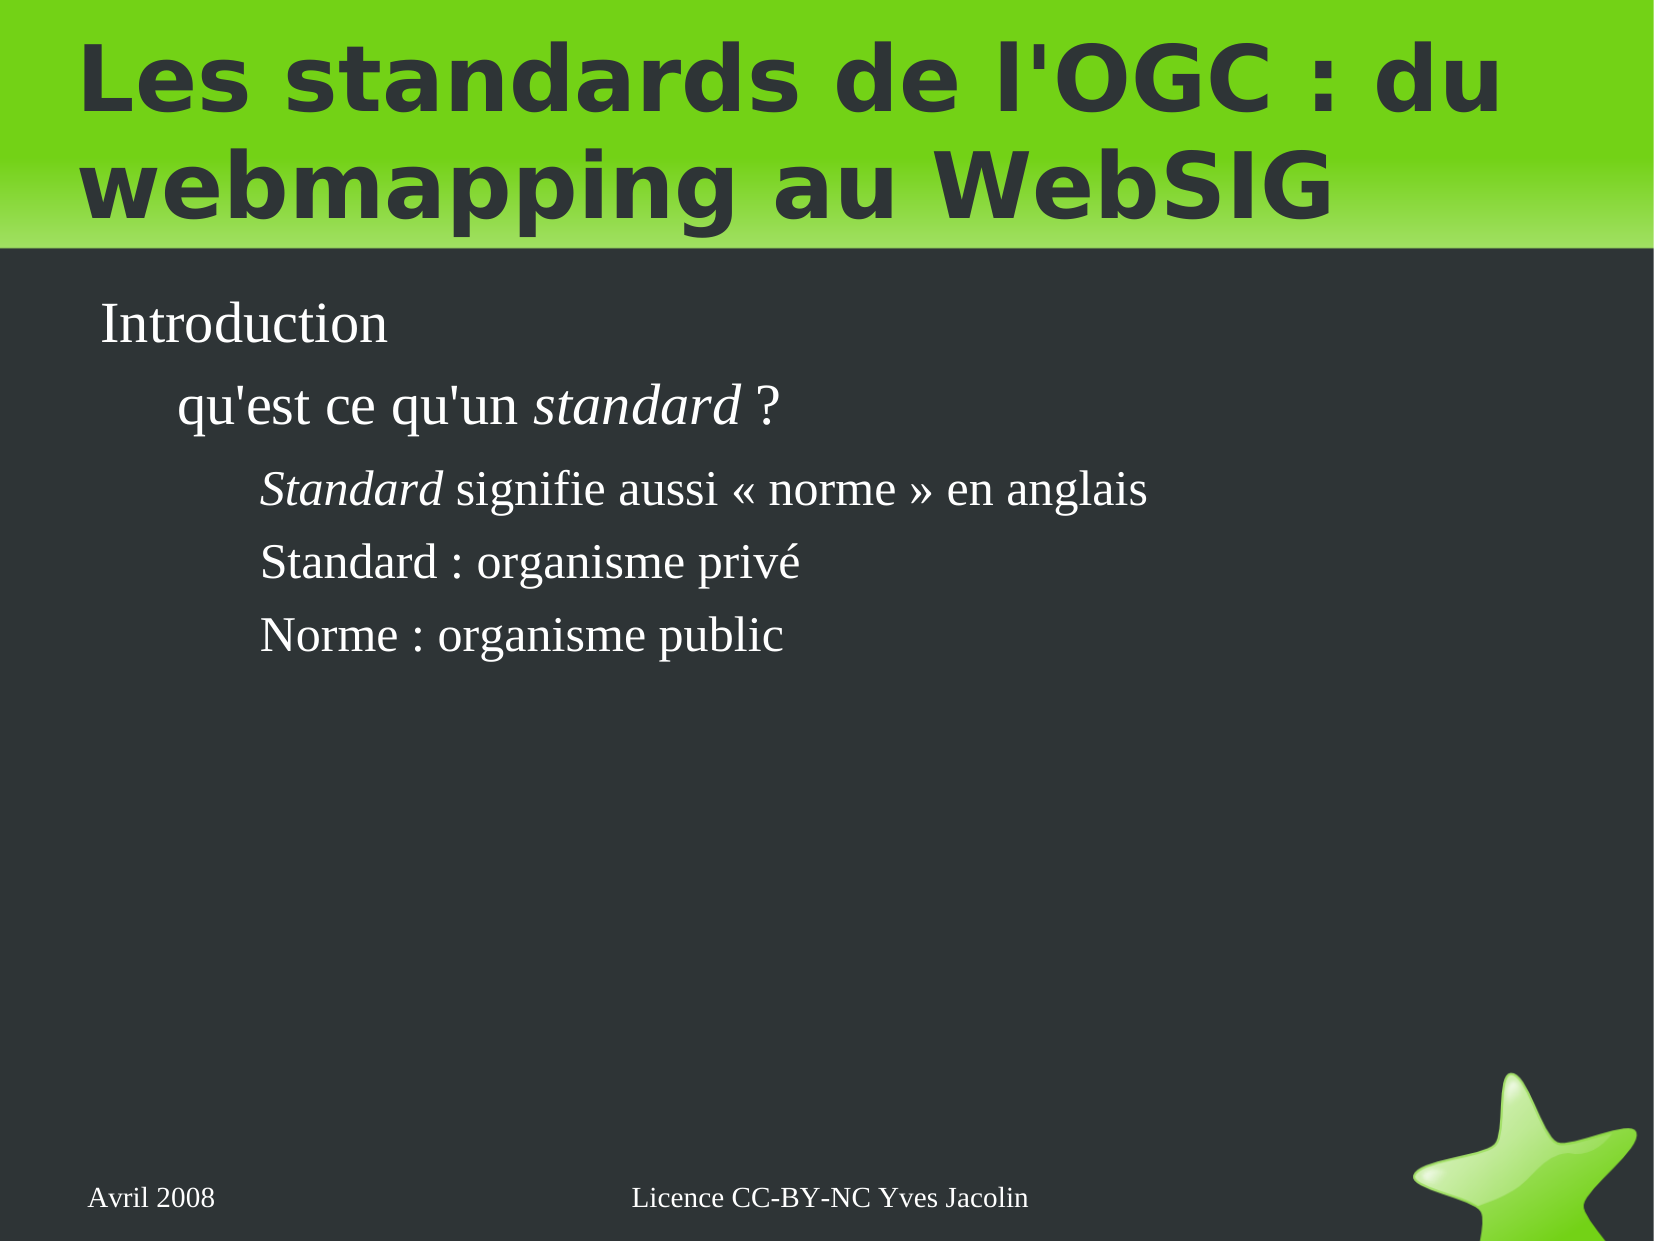

# Les standards de l'OGC : du webmapping au WebSIG
Introduction
qu'est ce qu'un standard ?
Standard signifie aussi « norme » en anglais
Standard : organisme privé
Norme : organisme public